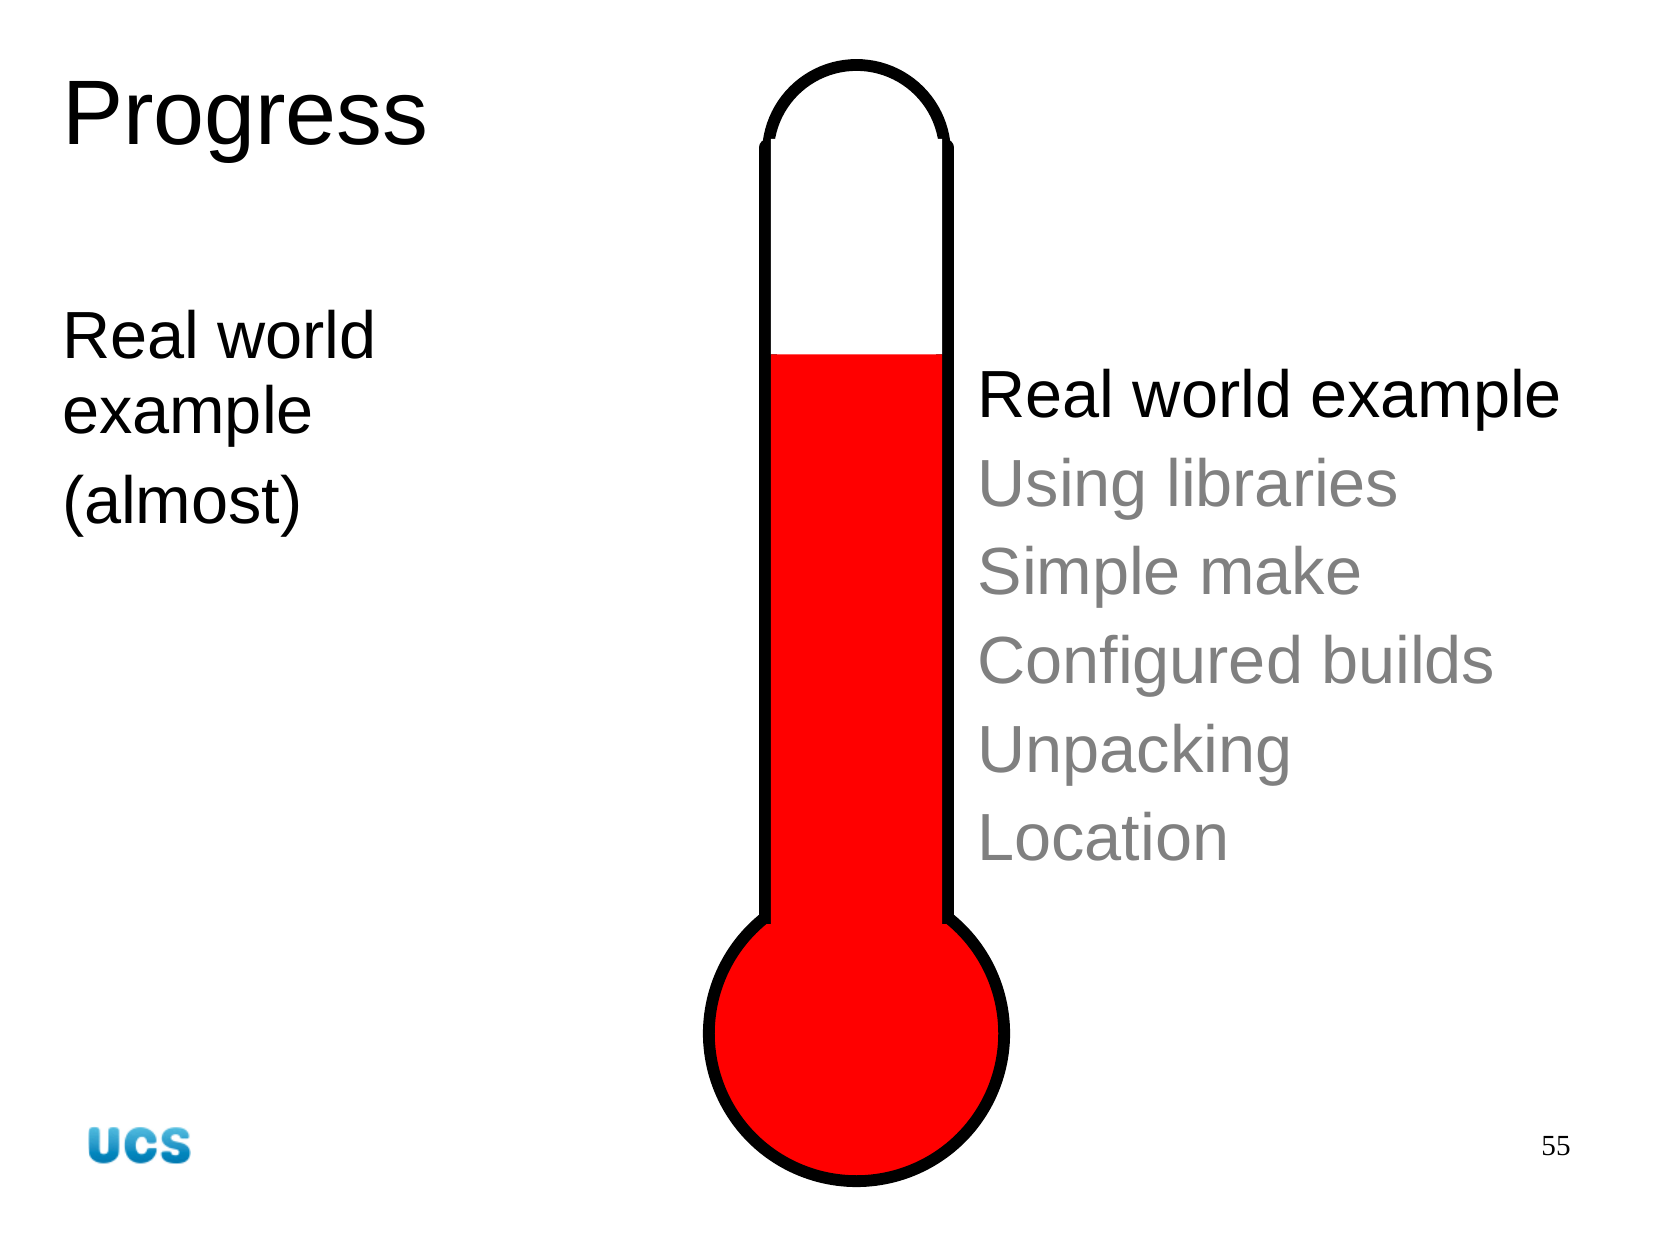

Progress
Real world
example
Real world example
Using libraries
(almost)
Simple make
Configured builds
Unpacking
Location
55